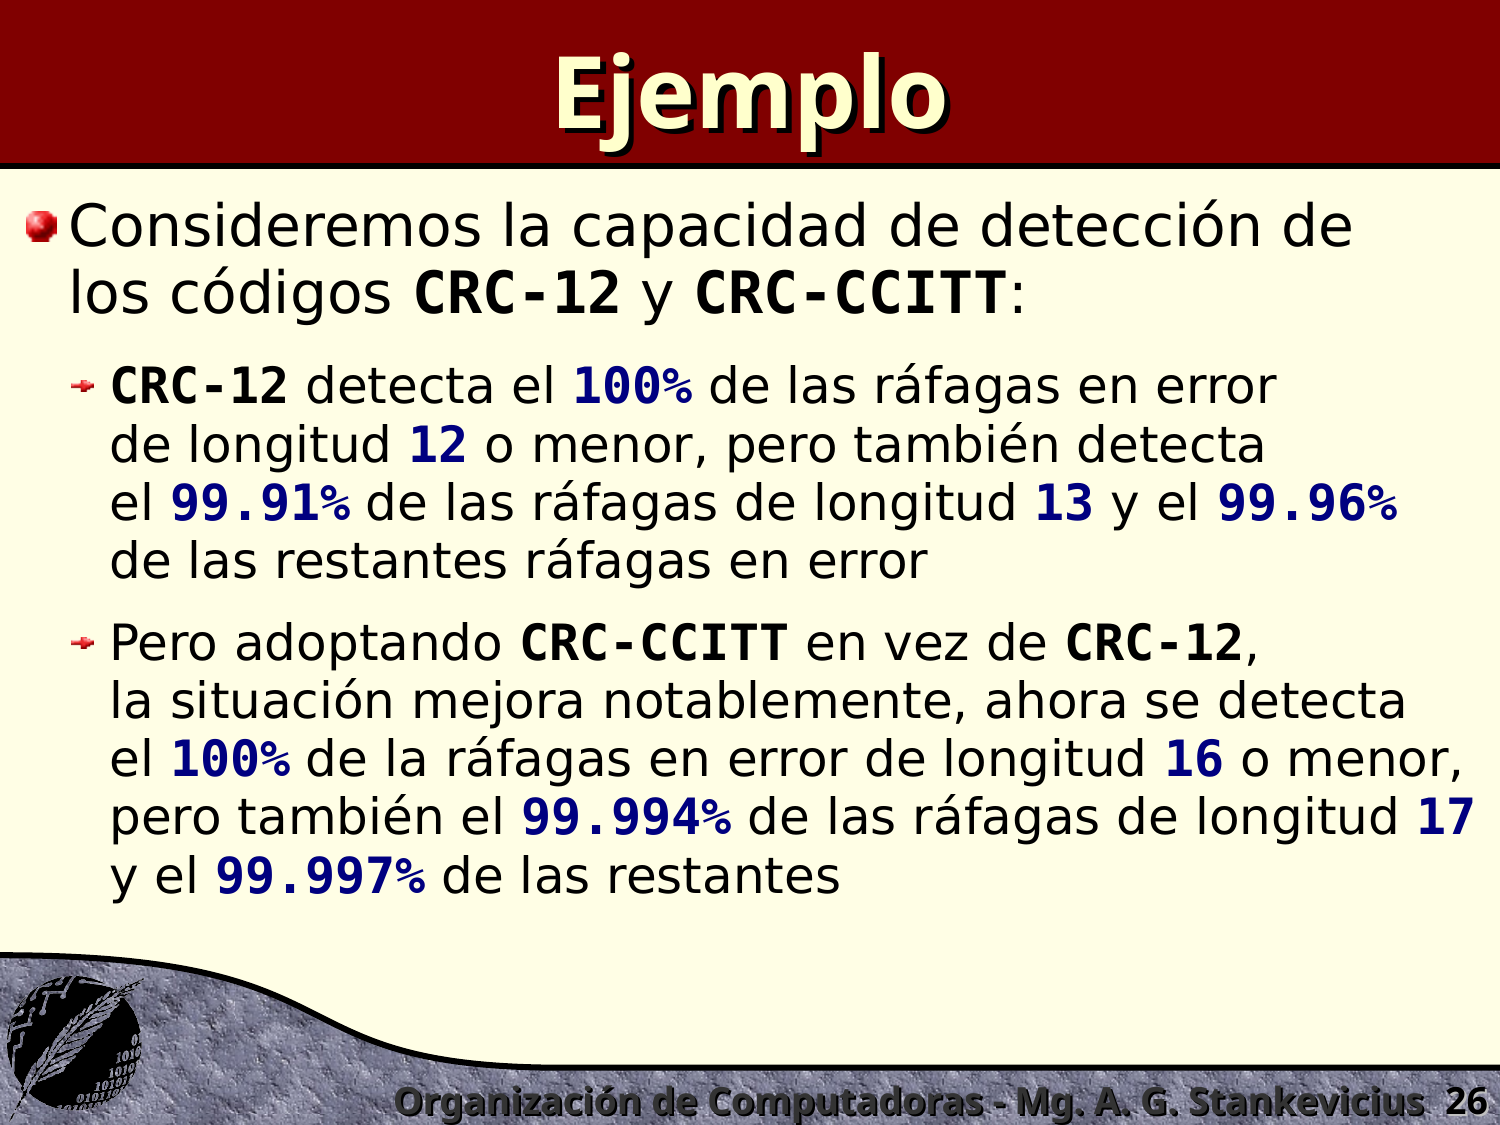

# Ejemplo
Consideremos la capacidad de detección de
los códigos CRC-12 y CRC-CCITT:
CRC-12 detecta el 100% de las ráfagas en error
de longitud 12 o menor, pero también detecta
el 99.91% de las ráfagas de longitud 13 y el 99.96%
de las restantes ráfagas en error
Pero adoptando CRC-CCITT en vez de CRC-12,
la situación mejora notablemente, ahora se detecta
el 100% de la ráfagas en error de longitud 16 o menor, pero también el 99.994% de las ráfagas de longitud 17 y el 99.997% de las restantes
26